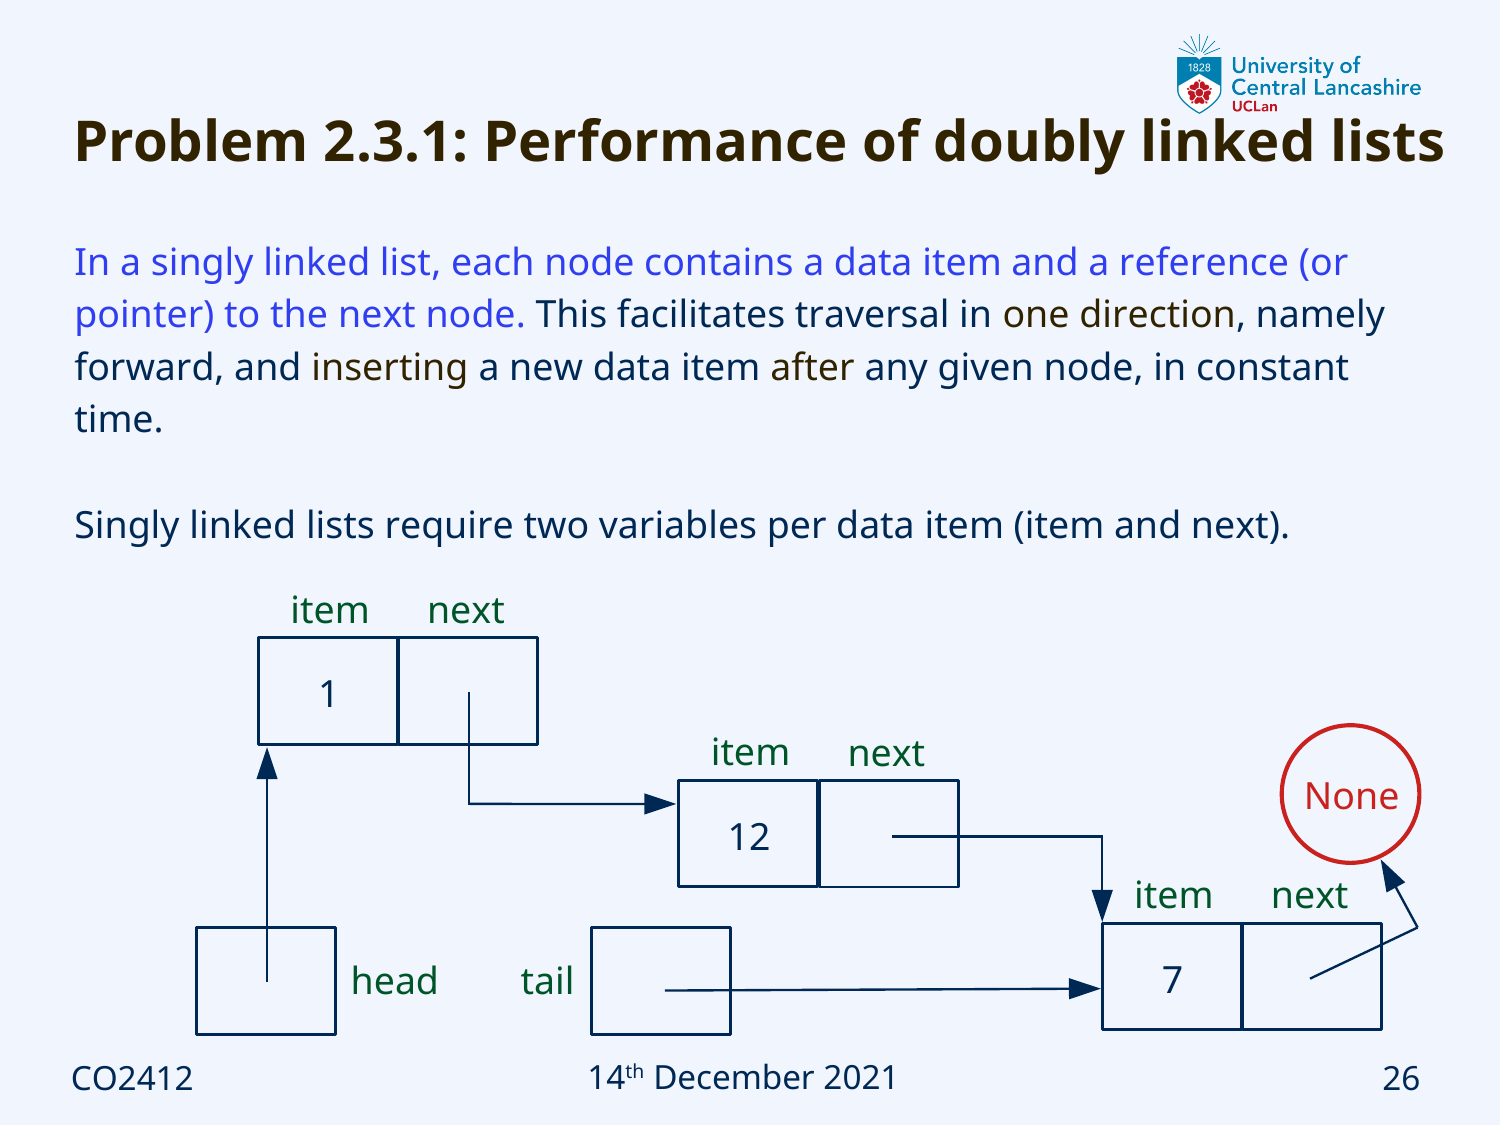

# Problem 2.3.1: Performance of doubly linked lists
In a singly linked list, each node contains a data item and a reference (or pointer) to the next node. This facilitates traversal in one direction, namely forward, and inserting a new data item after any given node, in constant time.
Singly linked lists require two variables per data item (item and next).
item
next
1
item
next
None
12
item
next
7
head
tail